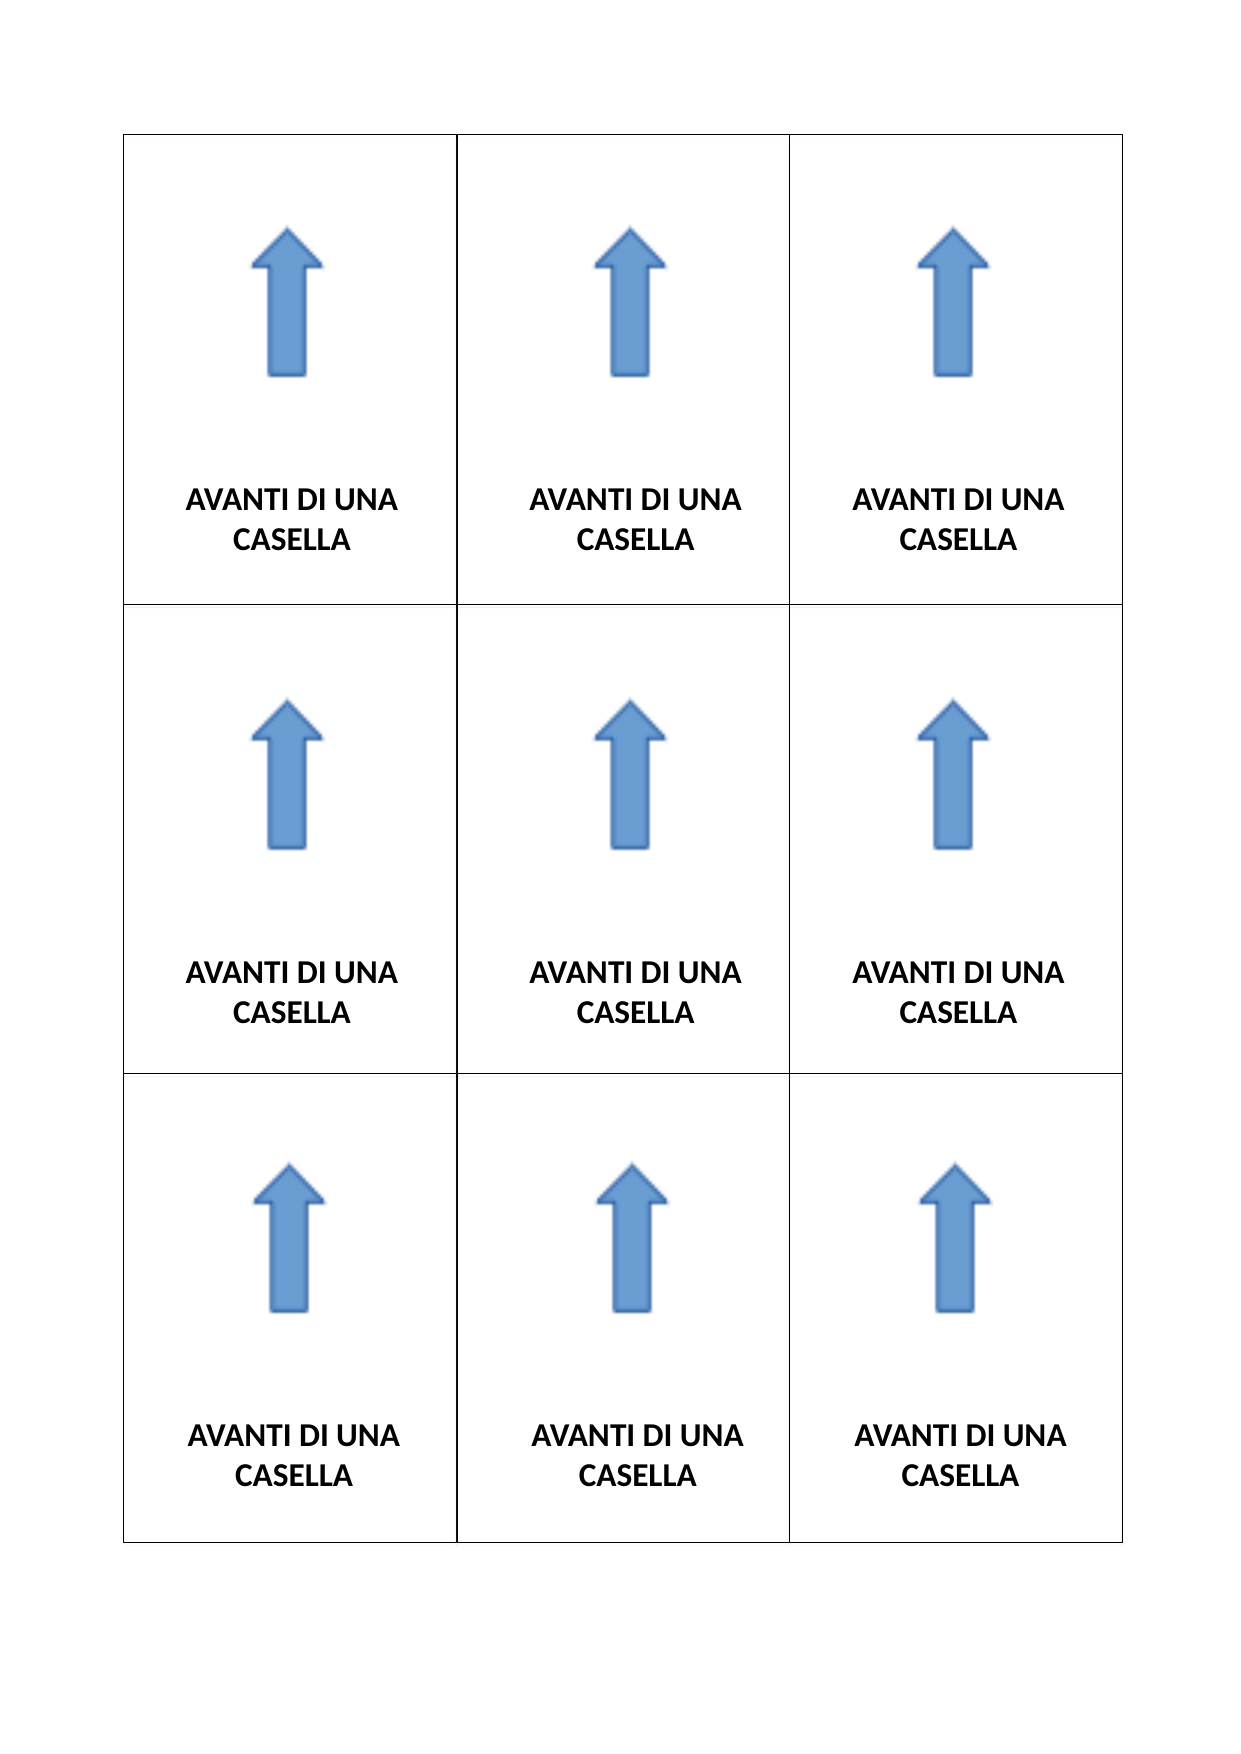

AVANTI DI UNA CASELLA
AVANTI DI UNA CASELLA
AVANTI DI UNA CASELLA
AVANTI DI UNA CASELLA
AVANTI DI UNA CASELLA
AVANTI DI UNA CASELLA
AVANTI DI UNA CASELLA
AVANTI DI UNA CASELLA
AVANTI DI UNA CASELLA